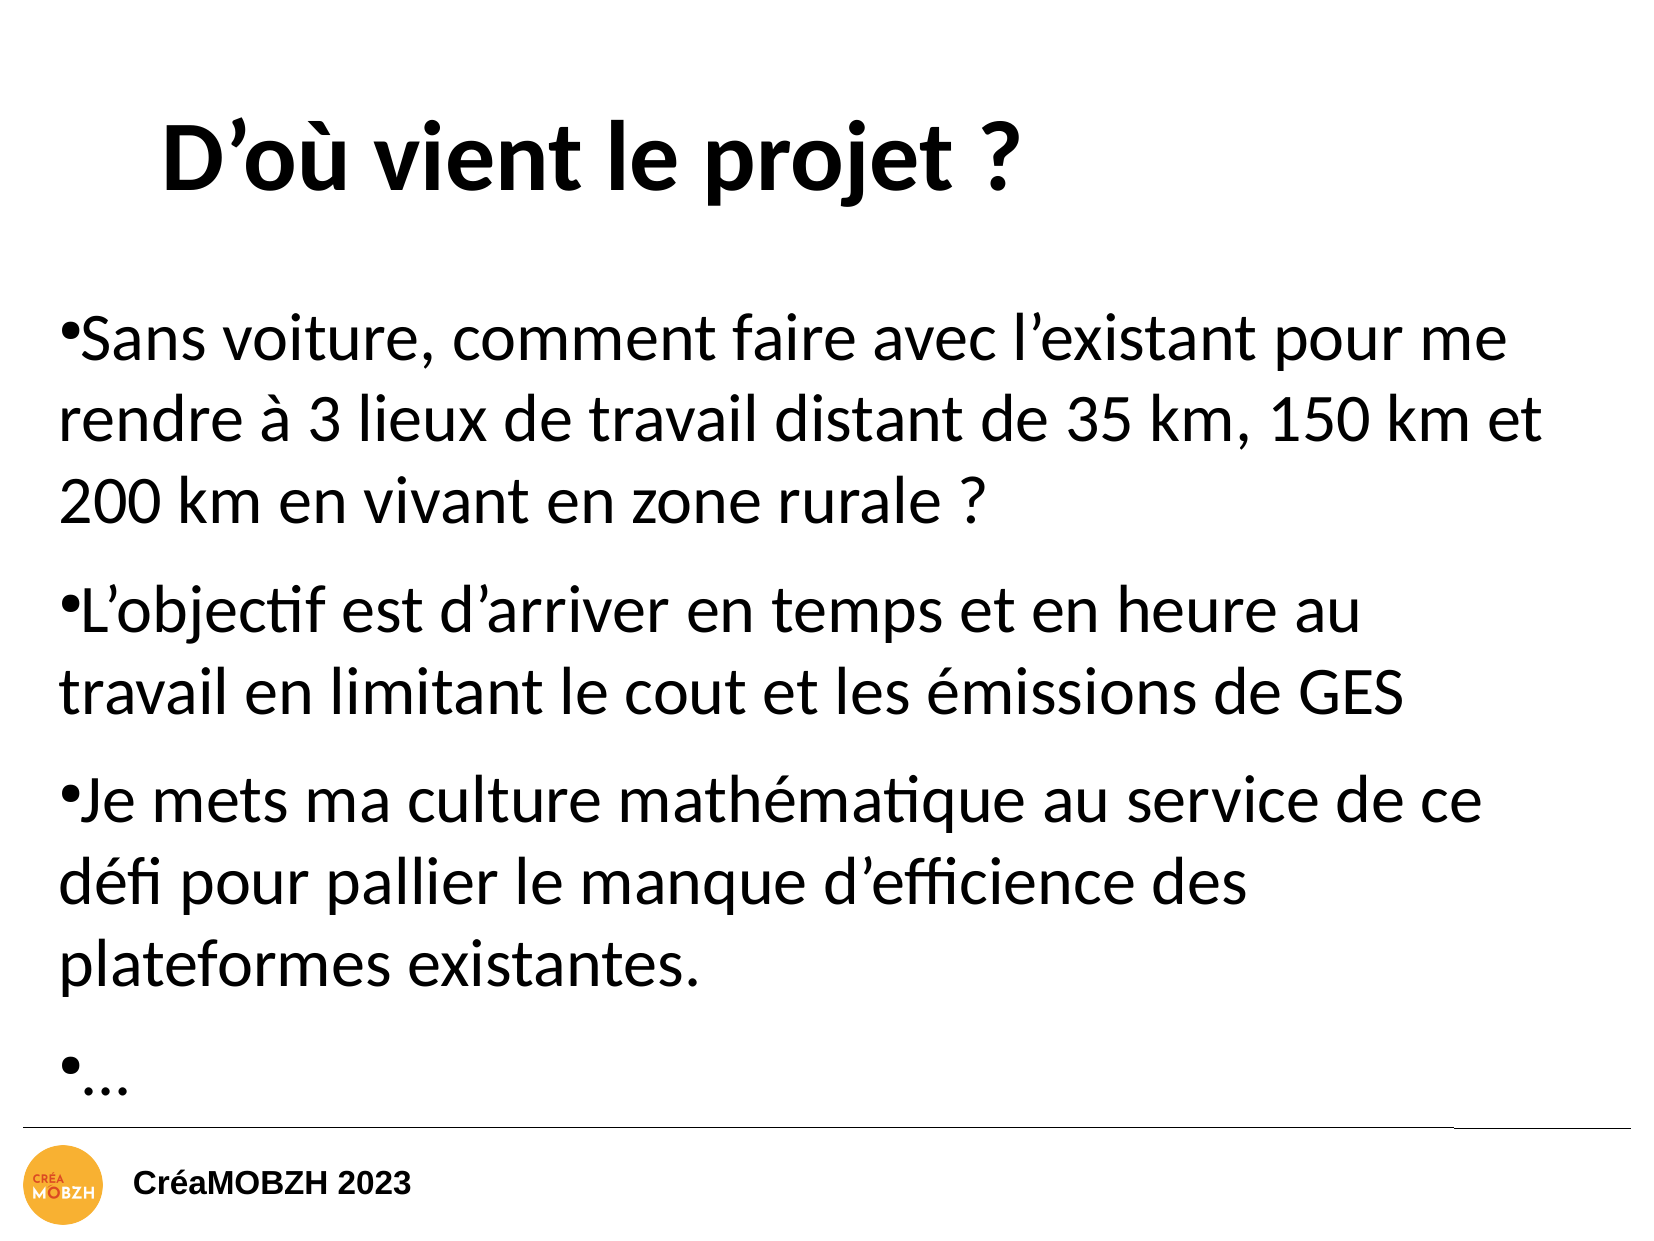

# D’où vient le projet ?
Sans voiture, comment faire avec l’existant pour me rendre à 3 lieux de travail distant de 35 km, 150 km et 200 km en vivant en zone rurale ?
L’objectif est d’arriver en temps et en heure au travail en limitant le cout et les émissions de GES
Je mets ma culture mathématique au service de ce défi pour pallier le manque d’efficience des plateformes existantes.
...
CréaMOBZH 2023